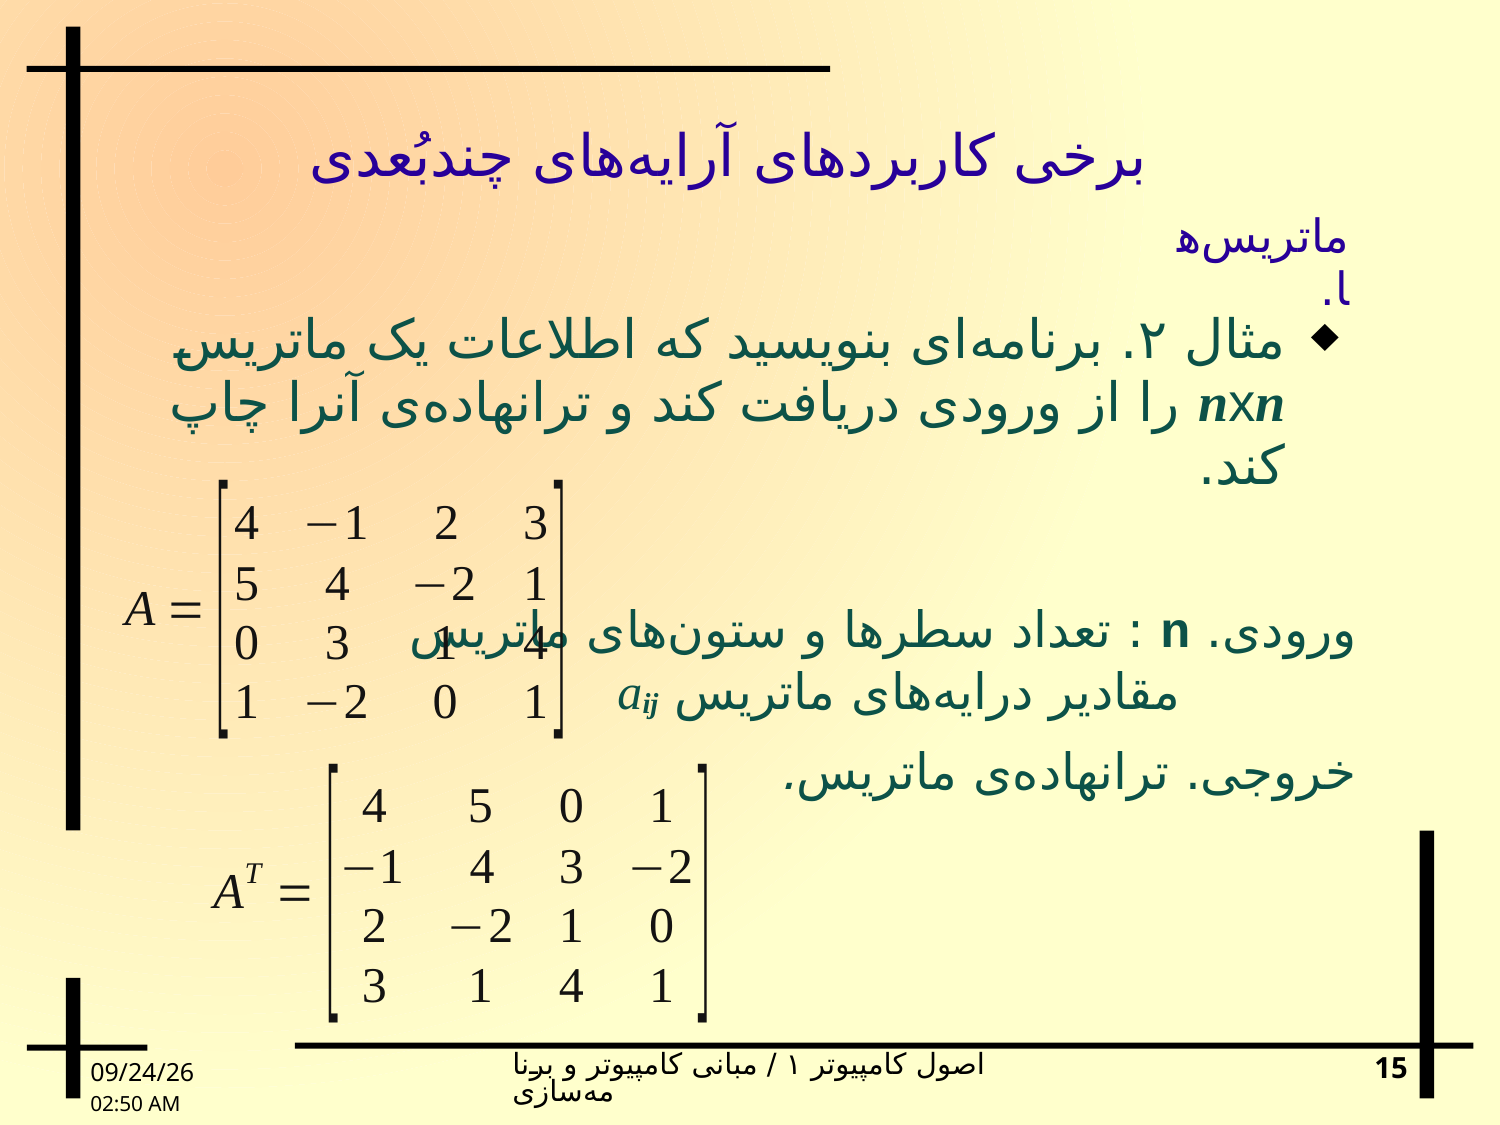

# برخی کاربردهای آرایه‌های چندبُعدی
ماتریس‌ها.
مثال ۲. برنامه‌ای بنویسید که اطلاعات یک ماتریس nxn را از ورودی دریافت کند و ترانهاده‌ی آنرا چاپ کند.
ورودی. n : تعداد سطرها و ستون‌های ماتریس
 مقادیر درایه‌های ماتریس aij
خروجی. ترانهاده‌ی ماتریس.
اصول کامپیوتر ۱ / مبانی کامپیوتر و برنامه‌سازی
15